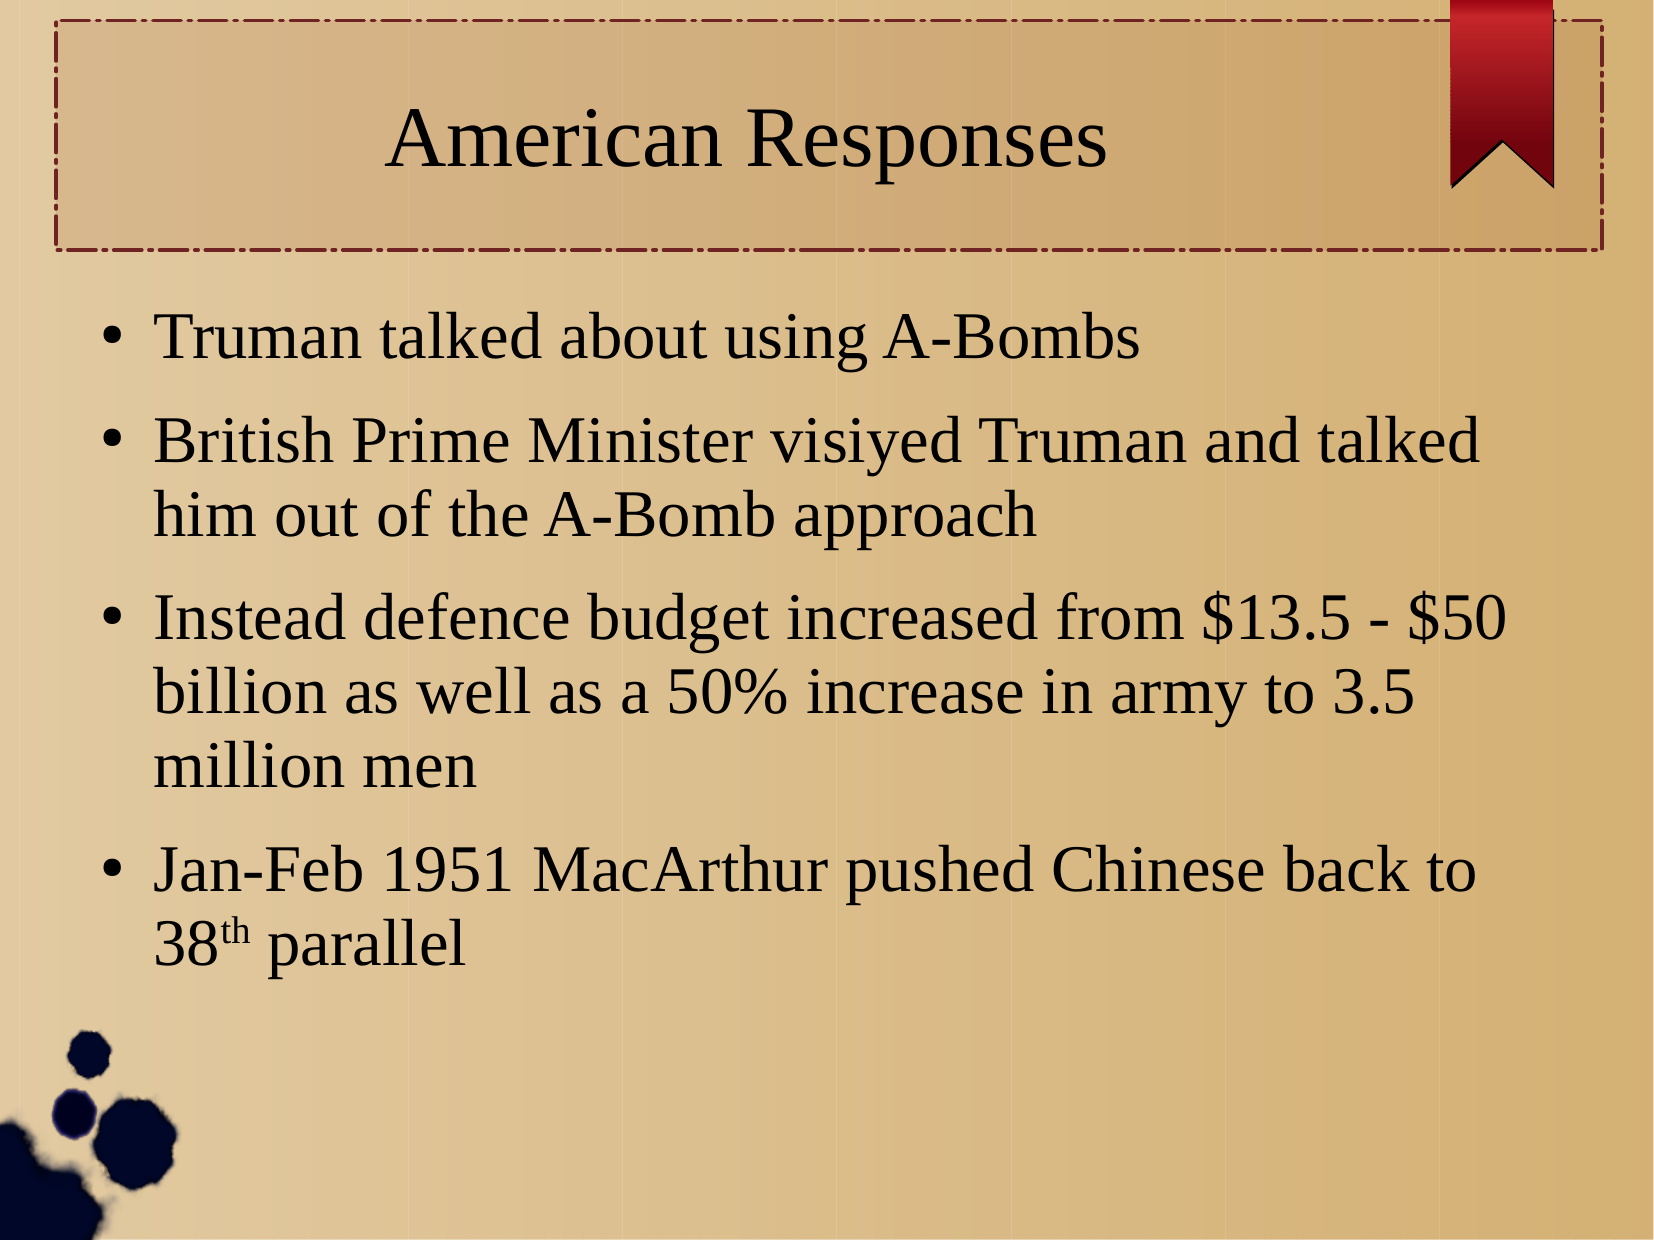

# American Responses
Truman talked about using A-Bombs
British Prime Minister visiyed Truman and talked him out of the A-Bomb approach
Instead defence budget increased from $13.5 - $50 billion as well as a 50% increase in army to 3.5 million men
Jan-Feb 1951 MacArthur pushed Chinese back to 38th parallel